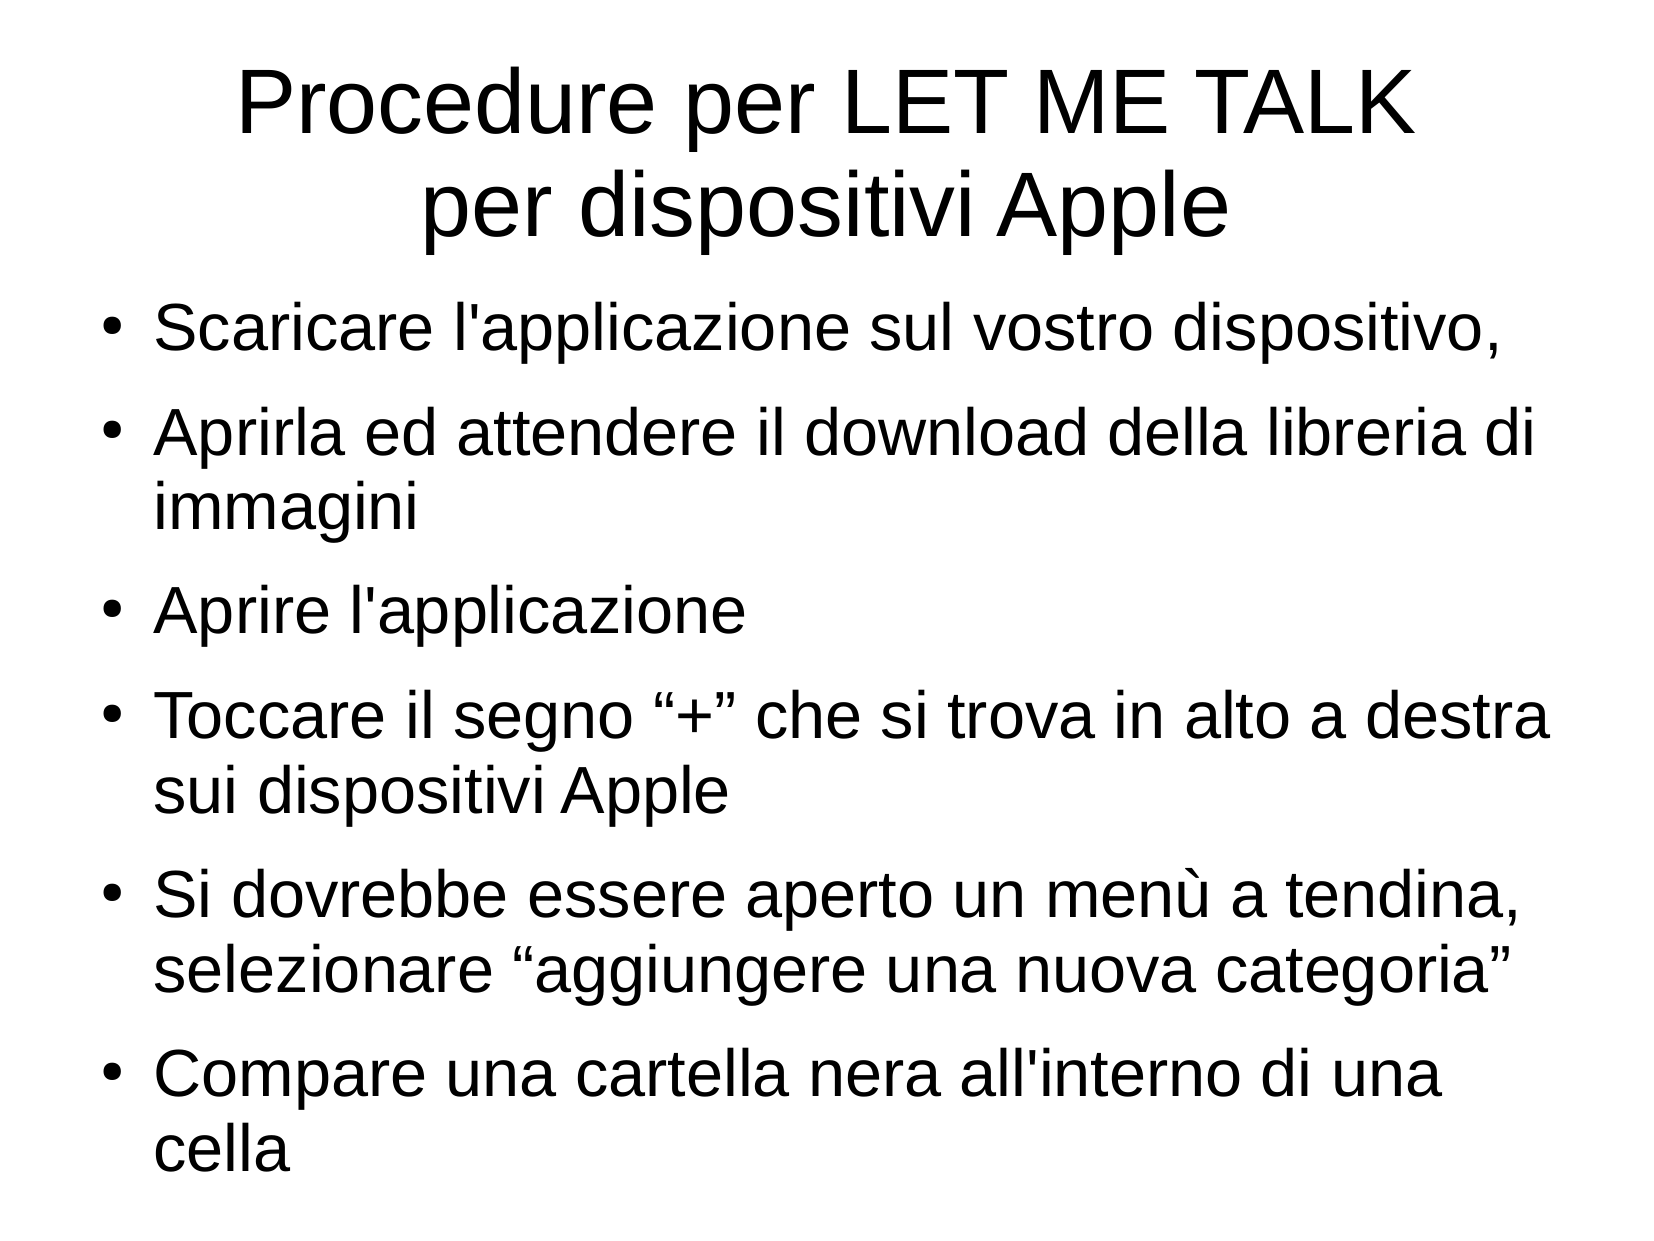

# Procedure per LET ME TALK per dispositivi Apple
Scaricare l'applicazione sul vostro dispositivo,
Aprirla ed attendere il download della libreria di immagini
Aprire l'applicazione
Toccare il segno “+” che si trova in alto a destra sui dispositivi Apple
Si dovrebbe essere aperto un menù a tendina, selezionare “aggiungere una nuova categoria”
Compare una cartella nera all'interno di una cella